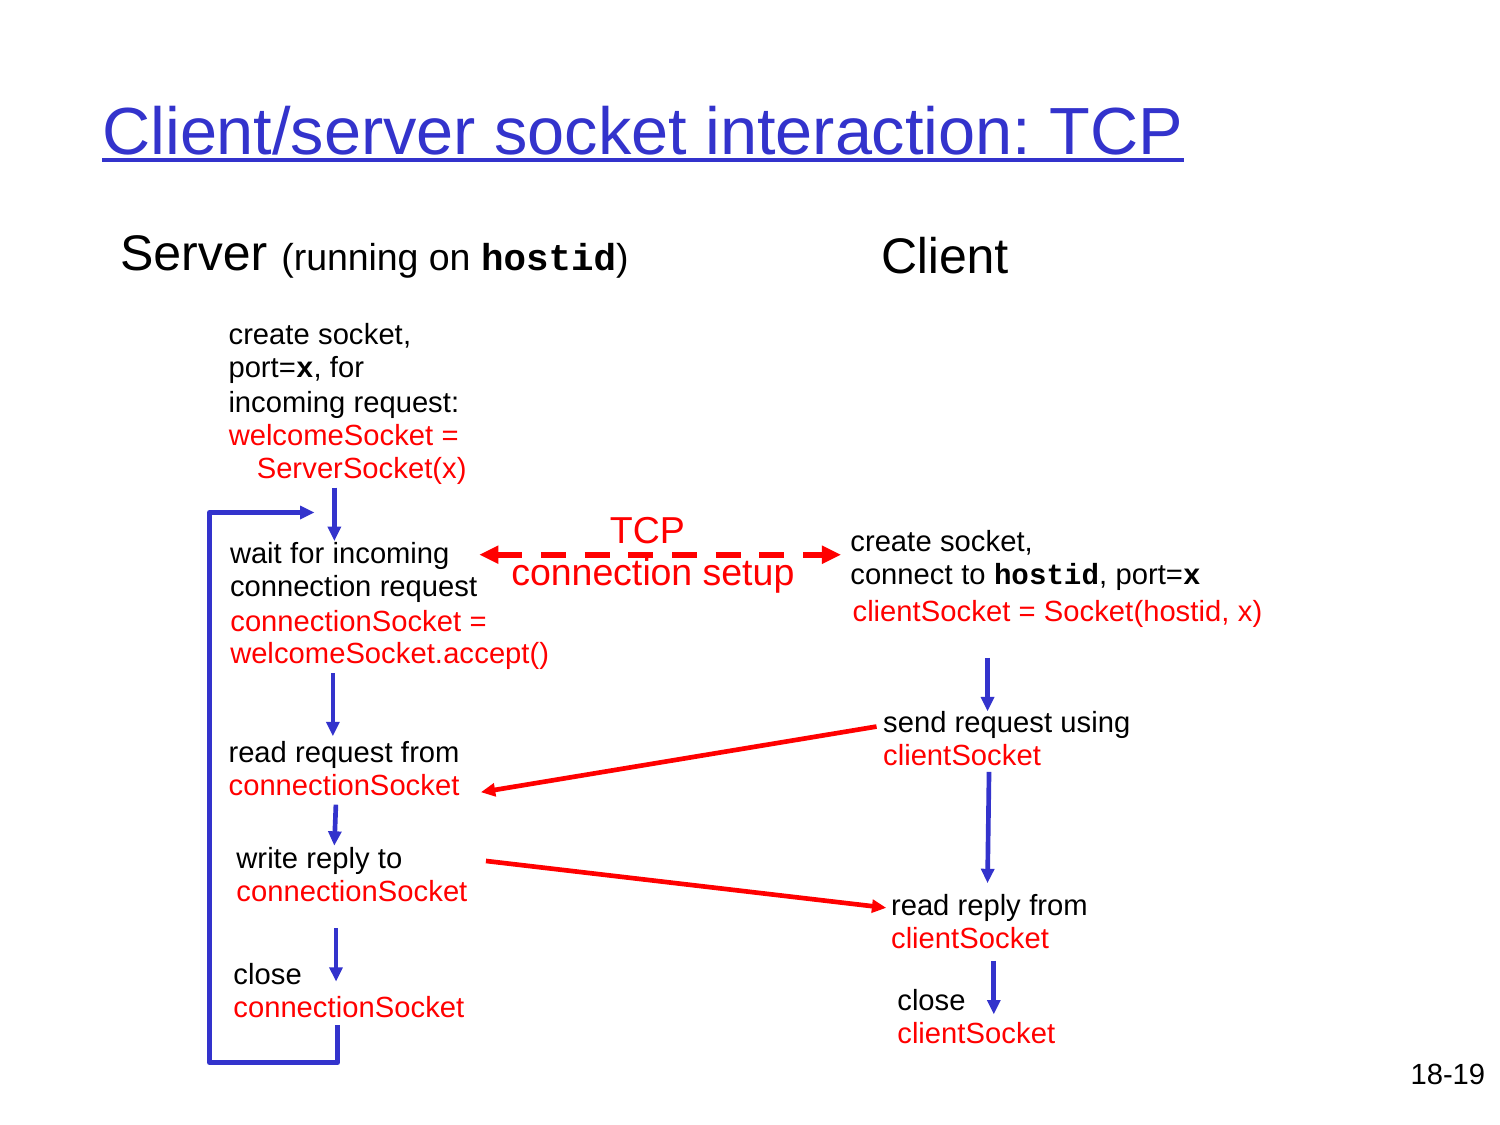

# Client/server socket interaction: TCP
Server (running on hostid)
Client
create socket,
port=x, for
incoming request:
welcomeSocket =
ServerSocket(x)
TCP
connection setup
read reply from
clientSocket
close
clientSocket
close
connectionSocket
create socket,
connect to hostid, port=x
clientSocket = Socket(hostid, x)
wait for incoming
connection request
connectionSocket =
welcomeSocket.accept()
send request using
clientSocket
read request from
connectionSocket
write reply to
connectionSocket
19